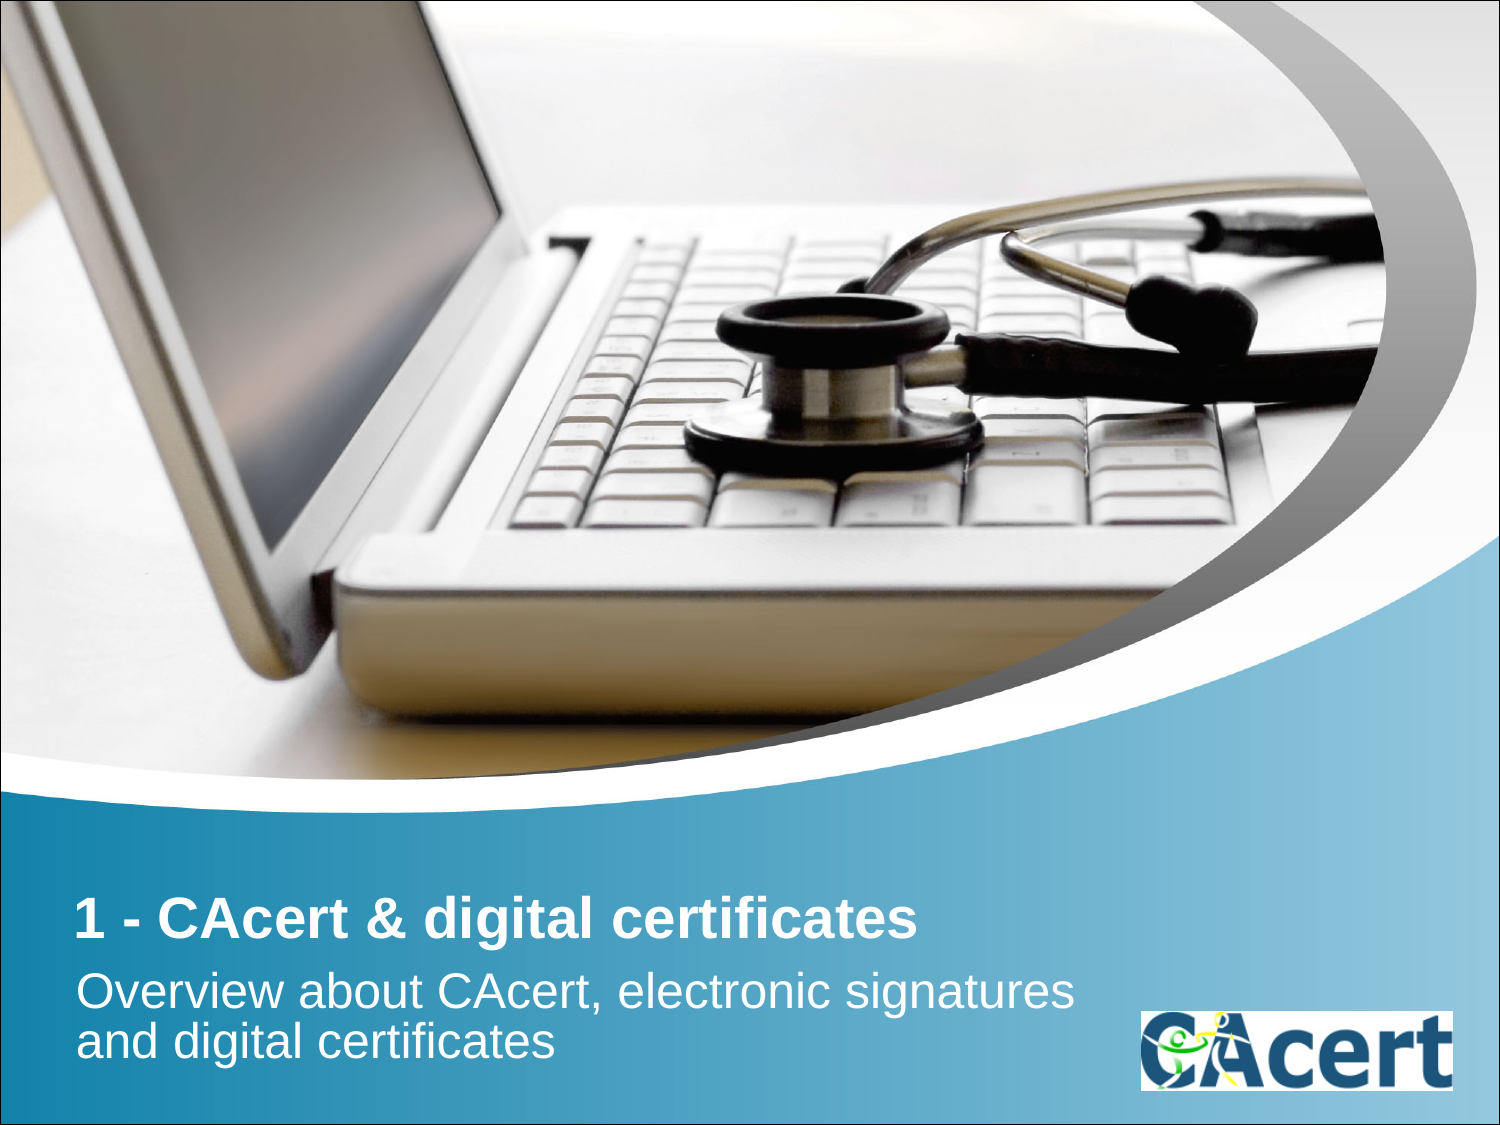

# 1 - CAcert & digital certificates
Overview about CAcert, electronic signatures and digital certificates